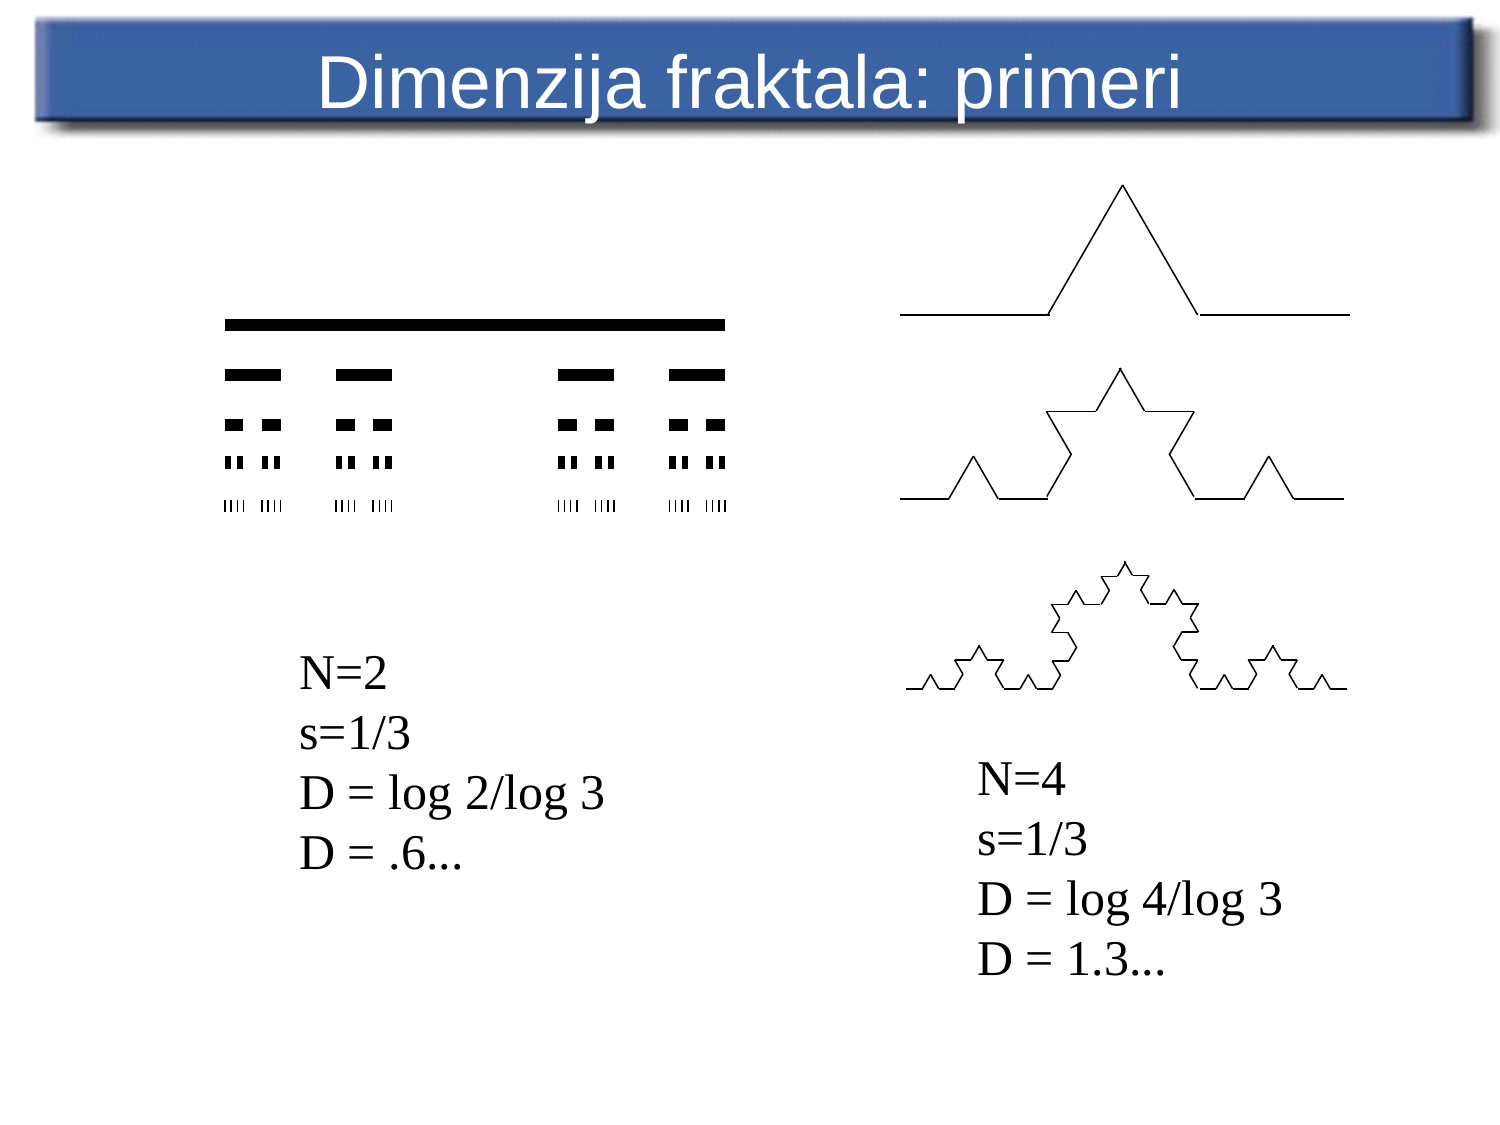

# Dimenzija fraktala: primeri
N=2
s=1/3
D = log 2/log 3
D = .6...
N=4
s=1/3
D = log 4/log 3
D = 1.3...